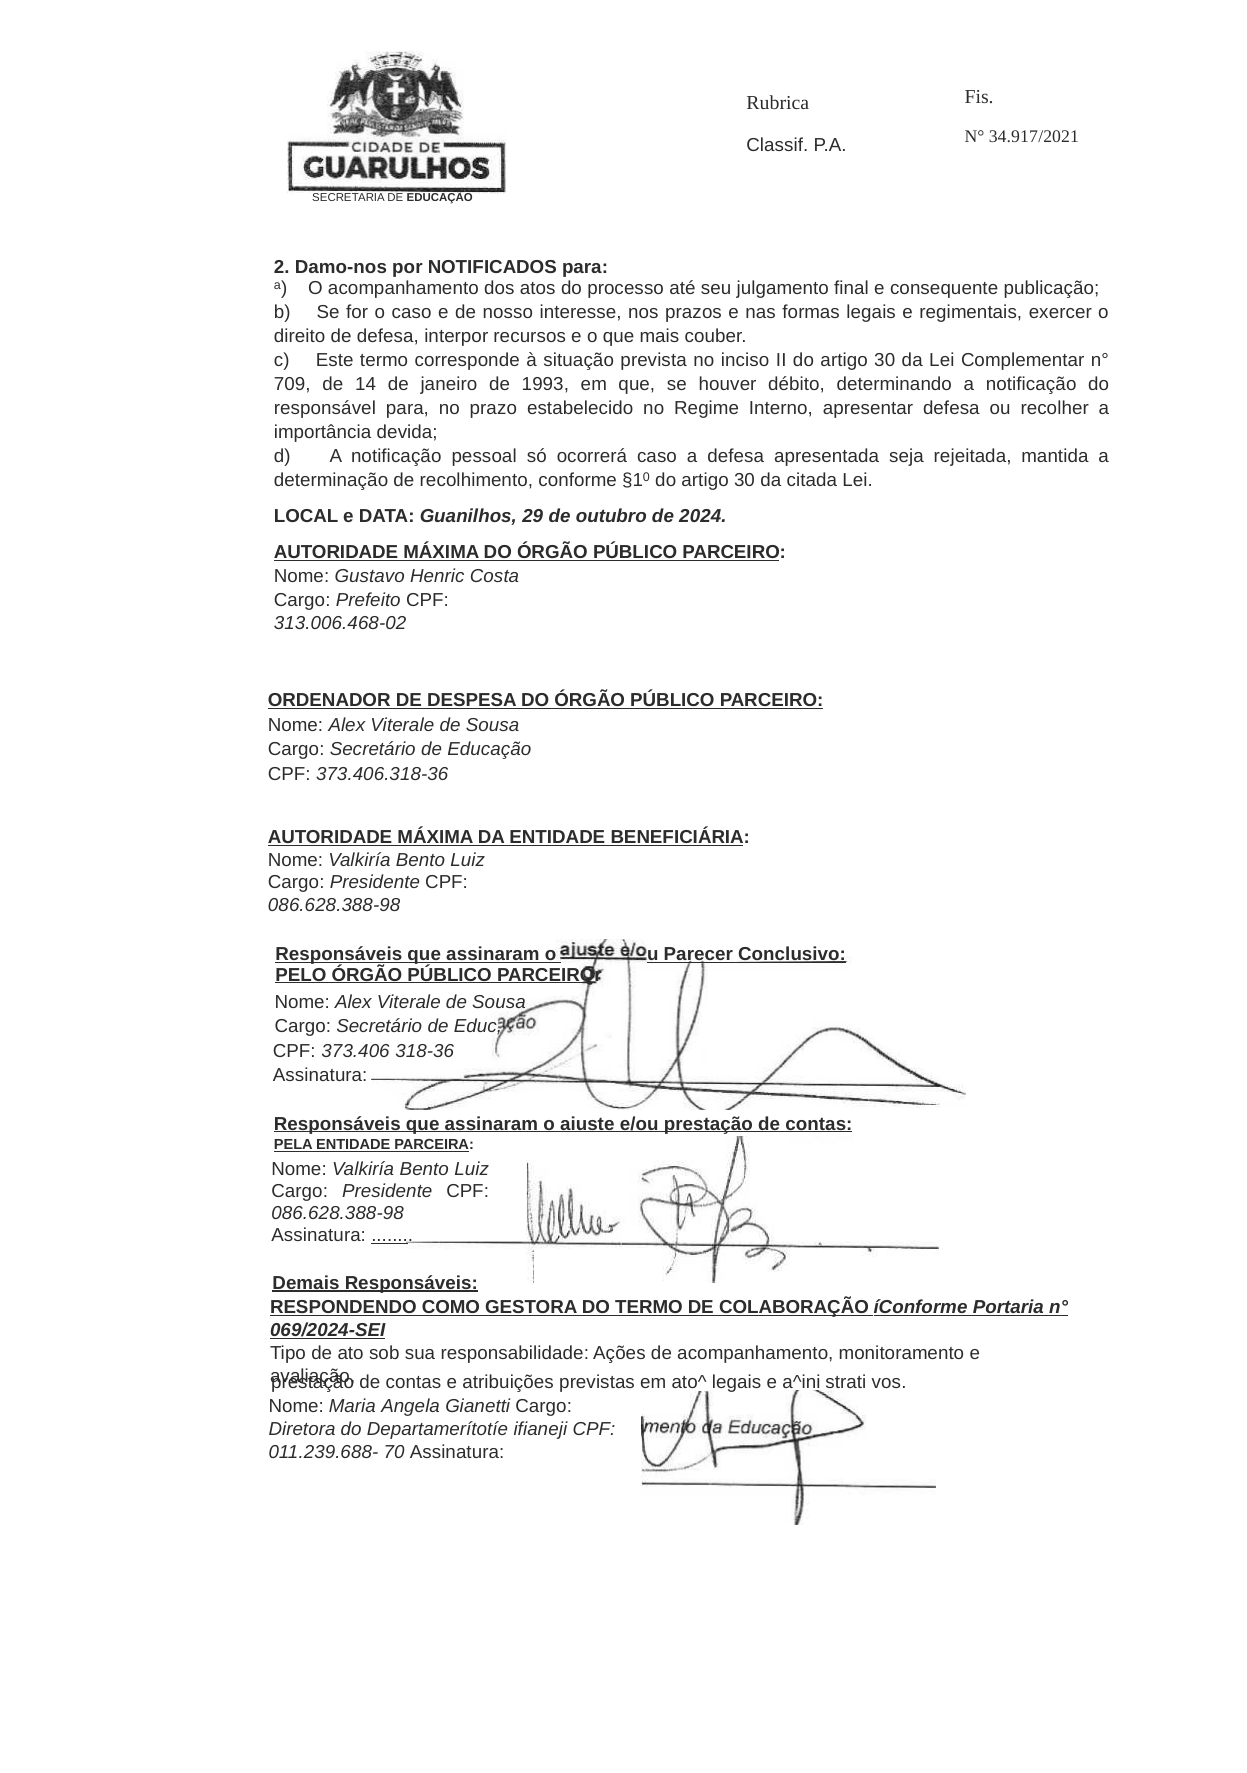

Fis.
N° 34.917/2021
Rubrica
Classif. P.A.
SECRETARIA DE EDUCAÇÃO
2. Damo-nos por NOTIFICADOS para:
a) O acompanhamento dos atos do processo até seu julgamento final e consequente publicação;
b) Se for o caso e de nosso interesse, nos prazos e nas formas legais e regimentais, exercer o direito de defesa, interpor recursos e o que mais couber.
c) Este termo corresponde à situação prevista no inciso II do artigo 30 da Lei Complementar n° 709, de 14 de janeiro de 1993, em que, se houver débito, determinando a notificação do responsável para, no prazo estabelecido no Regime Interno, apresentar defesa ou recolher a importância devida;
d) A notificação pessoal só ocorrerá caso a defesa apresentada seja rejeitada, mantida a determinação de recolhimento, conforme §10 do artigo 30 da citada Lei.
LOCAL e DATA: Guanilhos, 29 de outubro de 2024.
AUTORIDADE MÁXIMA DO ÓRGÃO PÚBLICO PARCEIRO:
Nome: Gustavo Henric Costa Cargo: Prefeito CPF: 313.006.468-02
ORDENADOR DE DESPESA DO ÓRGÃO PÚBLICO PARCEIRO:
Nome: Alex Viterale de Sousa Cargo: Secretário de Educação CPF: 373.406.318-36
AUTORIDADE MÁXIMA DA ENTIDADE BENEFICIÁRIA:
Nome: Valkiría Bento Luiz Cargo: Presidente CPF: 086.628.388-98
Responsáveis que assinaram o
u Parecer Conclusivo:
PELO ÓRGÃO PÚBLICO PARCEIRQr
Nome: Alex Viterale de Sousa
Cargo: Secretário de Educ,
CPF: 373.406 318-36 Assinatura:
Responsáveis que assinaram o aiuste e/ou prestação de contas:
PELA ENTIDADE PARCEIRA:
Nome: Valkiría Bento Luiz Cargo: Presidente CPF: 086.628.388-98 Assinatura: ........
Demais Responsáveis:
RESPONDENDO COMO GESTORA DO TERMO DE COLABORAÇÃO íConforme Portaria n° 069/2024-SEI
Tipo de ato sob sua responsabilidade: Ações de acompanhamento, monitoramento e avaliação,
prestação de contas e atribuições previstas em ato^ legais e a^ini strati vos.
Nome: Maria Angela Gianetti Cargo: Diretora do Departamerítotíe ifianeji CPF: 011.239.688- 70 Assinatura: